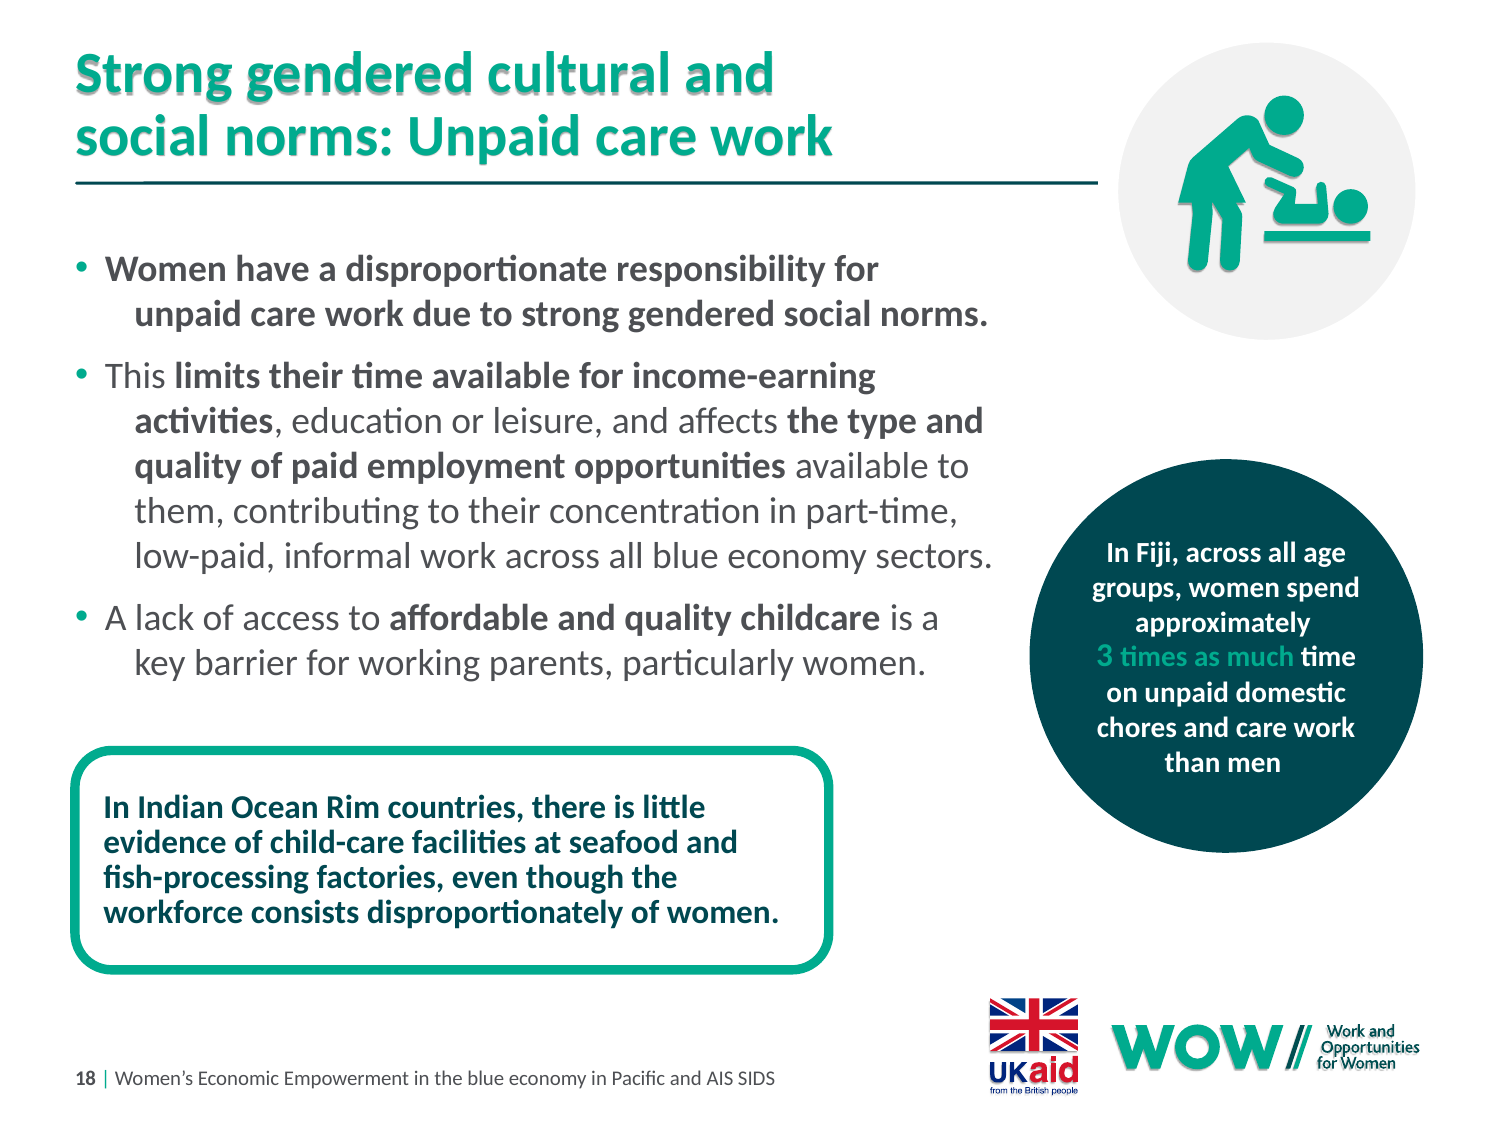

# Strong gendered cultural and social norms: Unpaid care work
Women have a disproportionate responsibility for
unpaid care work due to strong gendered social norms.
This limits their time available for income-earning activities, education or leisure, and affects the type and quality of paid employment opportunities available to them, contributing to their concentration in part-time,
low-paid, informal work across all blue economy sectors.
A lack of access to affordable and quality childcare is a
key barrier for working parents, particularly women.
In Fiji, across all age groups, women spend approximately
3 times as much time on unpaid domestic chores and care work than men
In Indian Ocean Rim countries, there is little evidence of child-care facilities at seafood and
fish-processing factories, even though the
workforce consists disproportionately of women.
15 | Women’s Economic Empowerment in the blue economy in Pacific and AIS SIDS